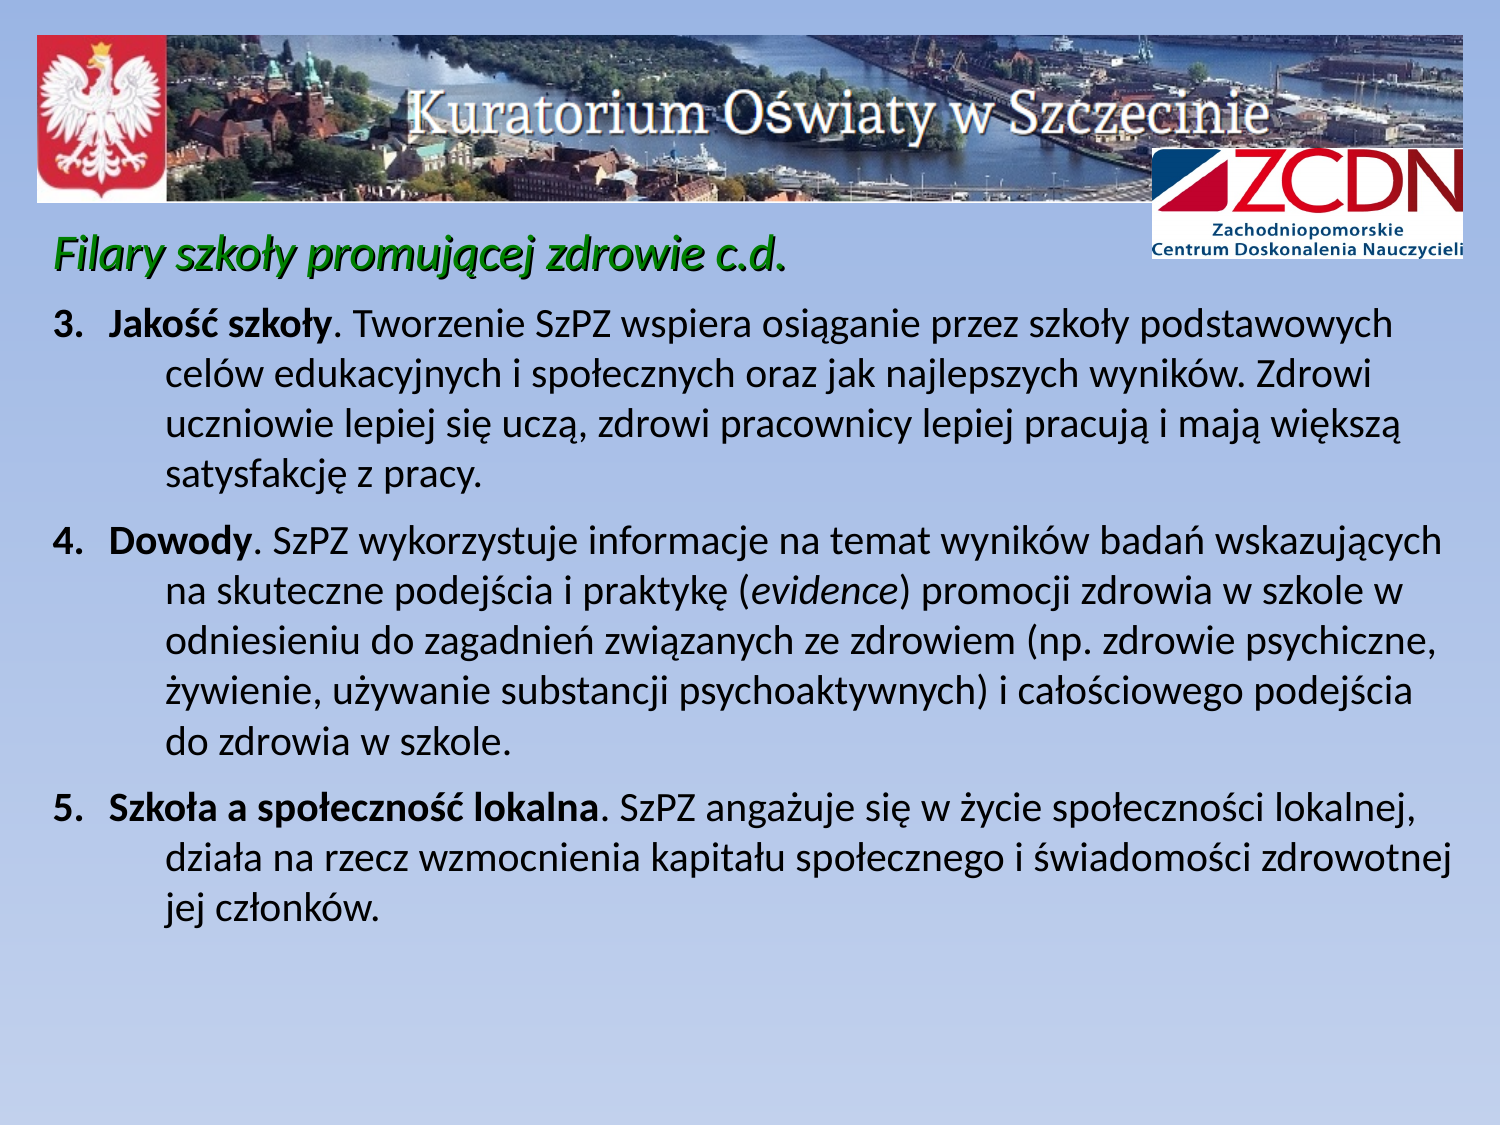

#
Filary szkoły promującej zdrowie c.d.
Jakość szkoły. Tworzenie SzPZ wspiera osiąganie przez szkoły podstawowych celów edukacyjnych i społecznych oraz jak najlepszych wyników. Zdrowi uczniowie lepiej się uczą, zdrowi pracownicy lepiej pracują i mają większą satysfakcję z pracy.
Dowody. SzPZ wykorzystuje informacje na temat wyników badań wskazujących na skuteczne podejścia i praktykę (evidence) promocji zdrowia w szkole w odniesieniu do zagadnień związanych ze zdrowiem (np. zdrowie psychiczne, żywienie, używanie substancji psychoaktywnych) i całościowego podejścia do zdrowia w szkole.
Szkoła a społeczność lokalna. SzPZ angażuje się w życie społeczności lokalnej, działa na rzecz wzmocnienia kapitału społecznego i świadomości zdrowotnej jej członków.